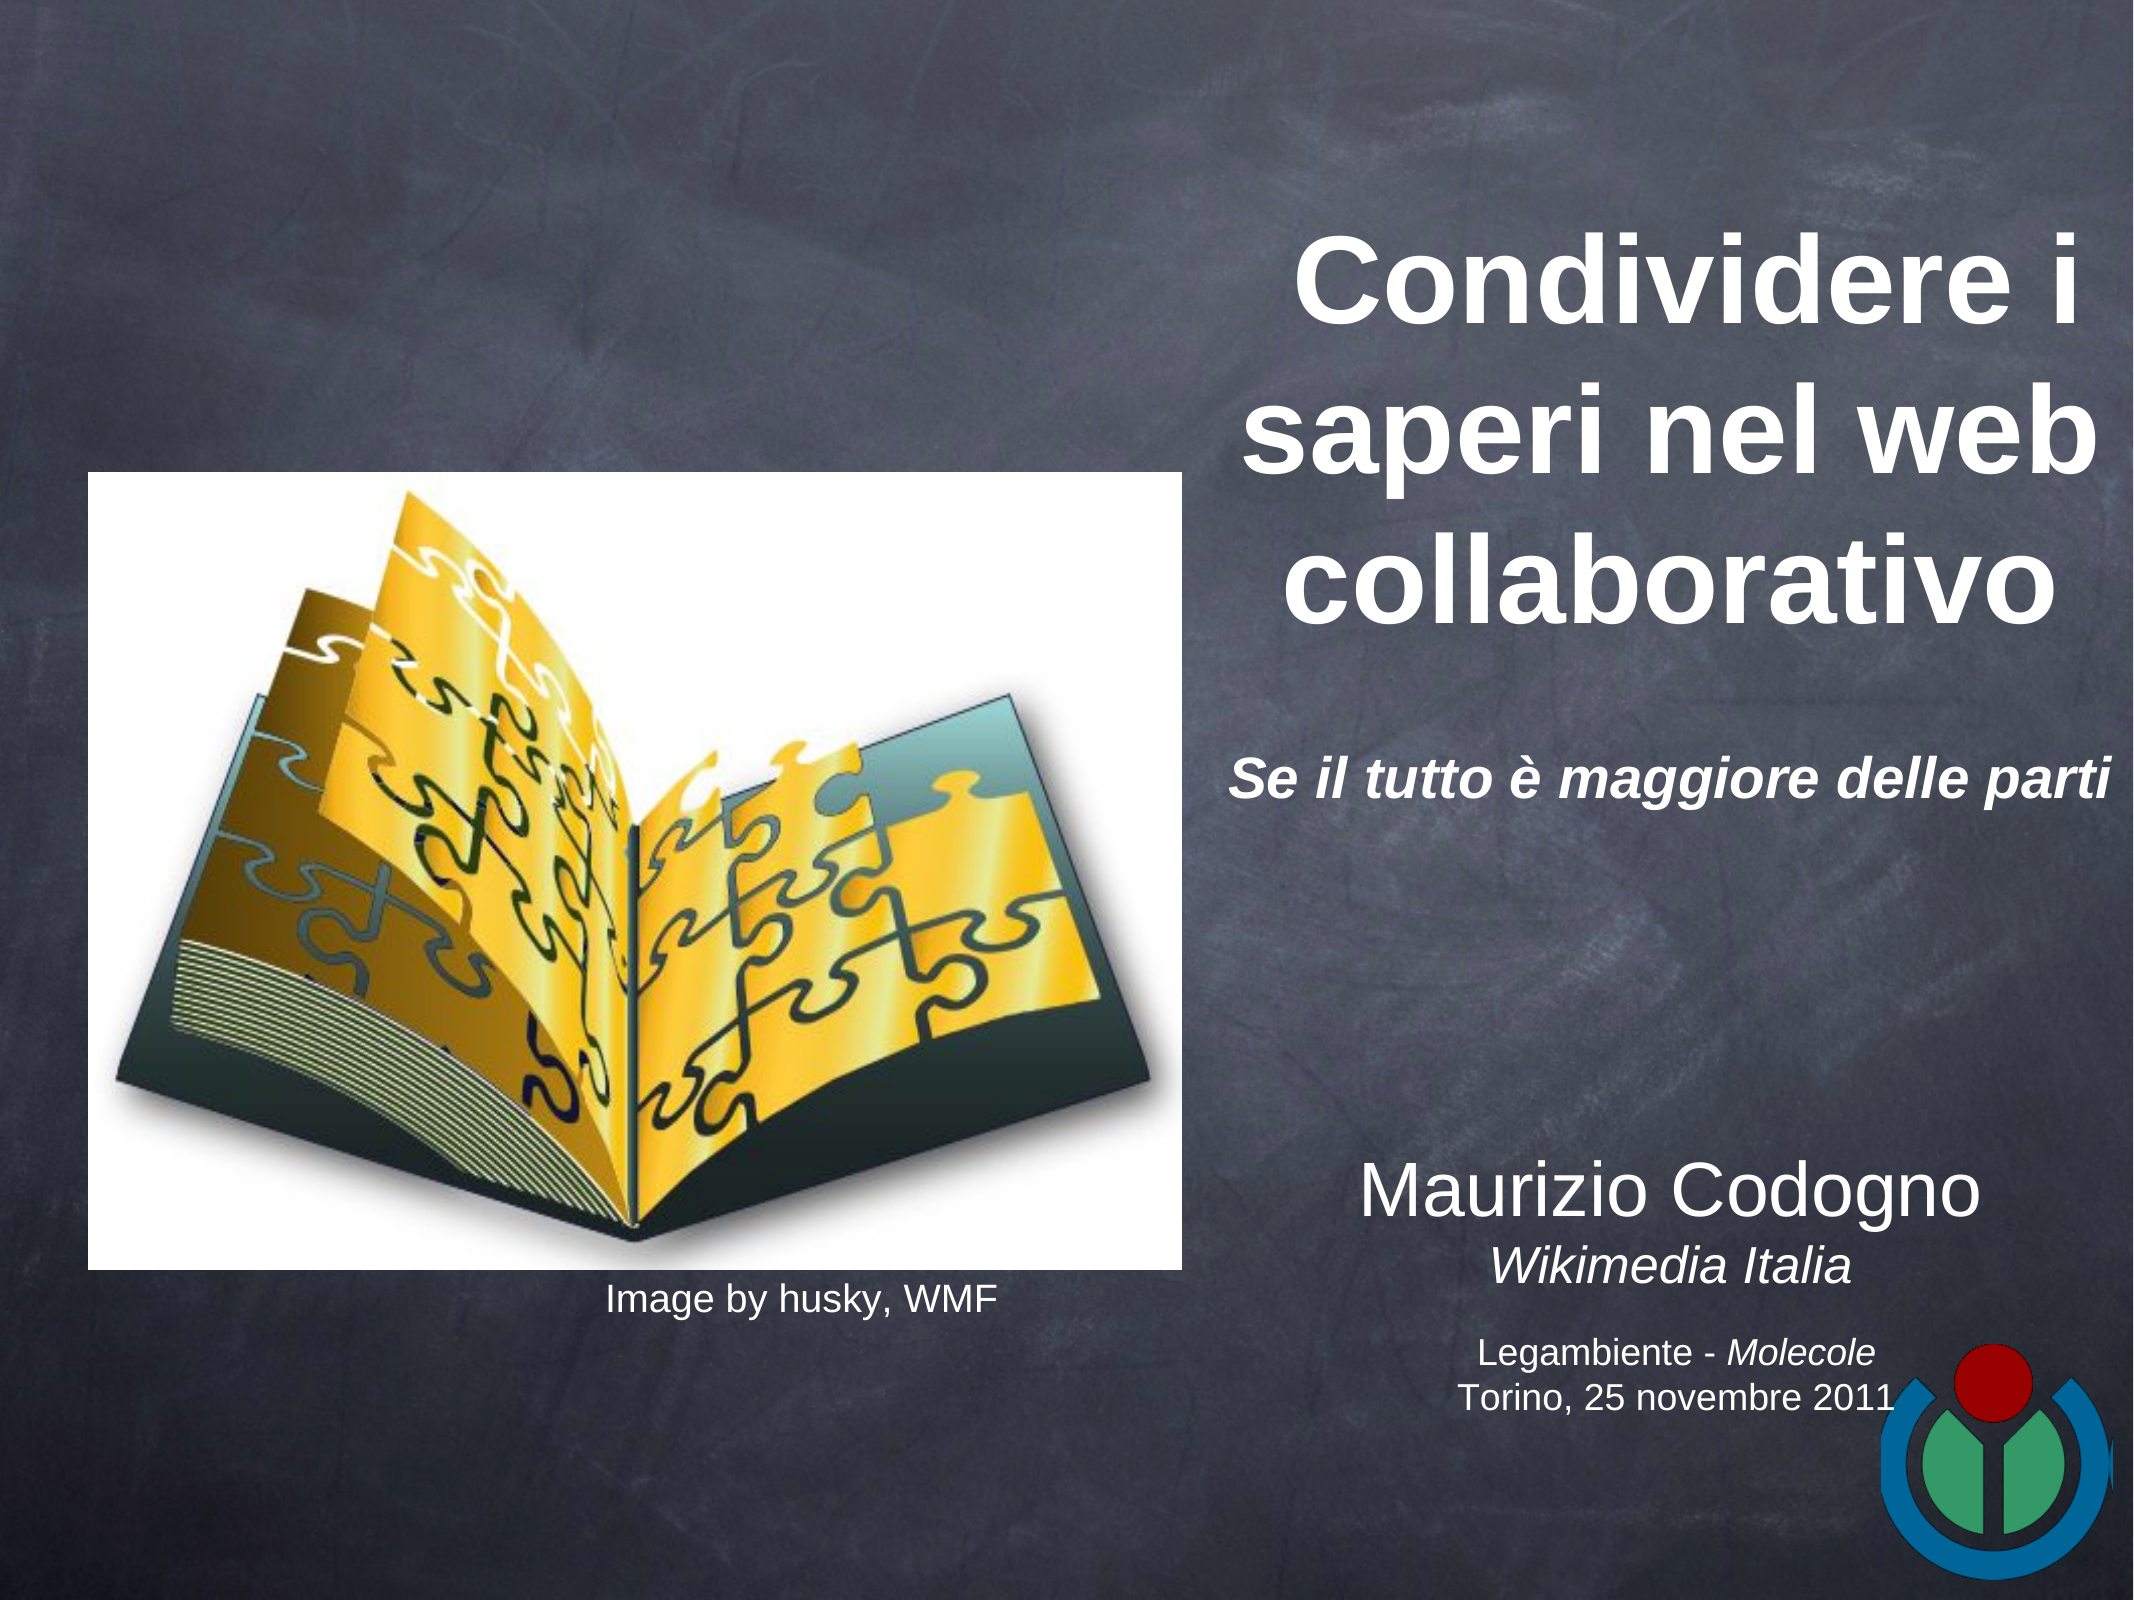

# Condividere i saperi nel web collaborativo Se il tutto è maggiore delle parti
Maurizio Codogno
Wikimedia Italia
Image by husky, WMF
Legambiente - Molecole
Torino, 25 novembre 2011